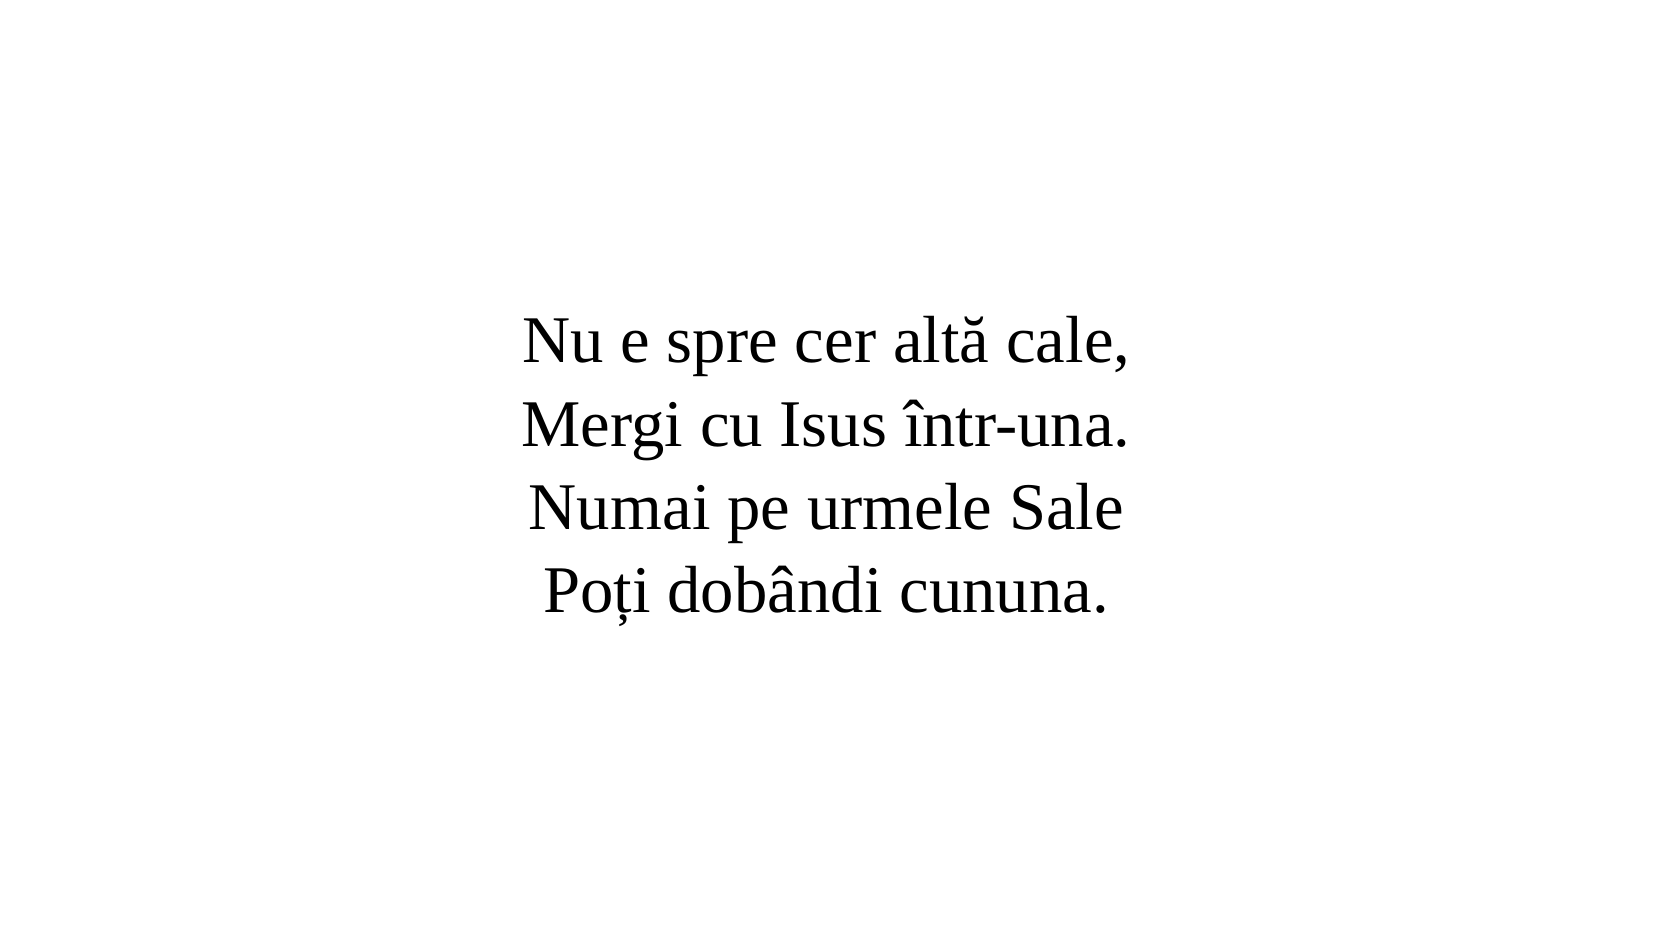

# Nu e spre cer altă cale,
Mergi cu Isus într-una.
Numai pe urmele Sale
Poți dobândi cununa.